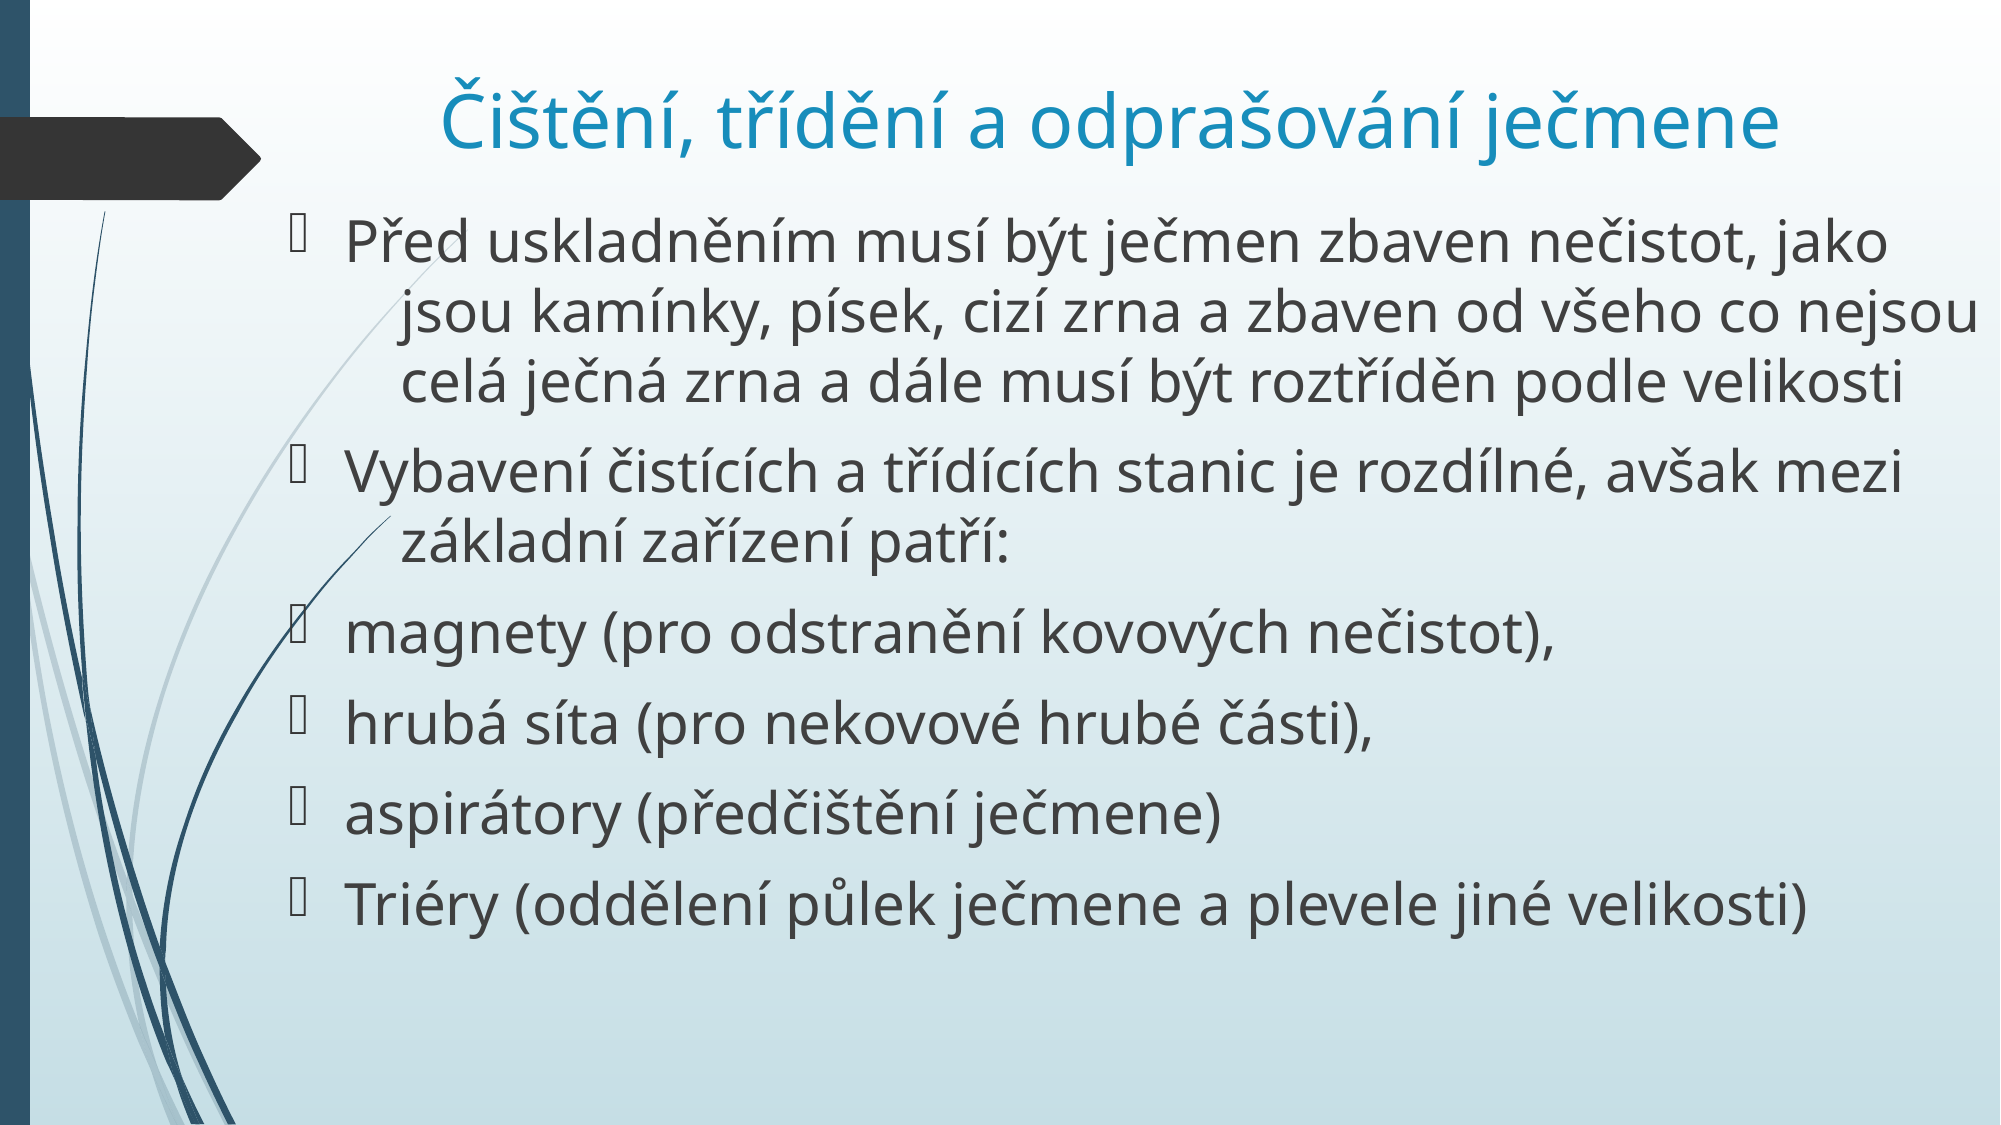

# Čištění, třídění a odprašování ječmene
Před uskladněním musí být ječmen zbaven nečistot, jako jsou kamínky, písek, cizí zrna a zbaven od všeho co nejsou celá ječná zrna a dále musí být roztříděn podle velikosti
Vybavení čistících a třídících stanic je rozdílné, avšak mezi základní zařízení patří:
magnety (pro odstranění kovových nečistot),
hrubá síta (pro nekovové hrubé části),
aspirátory (předčištění ječmene)
Triéry (oddělení půlek ječmene a plevele jiné velikosti)